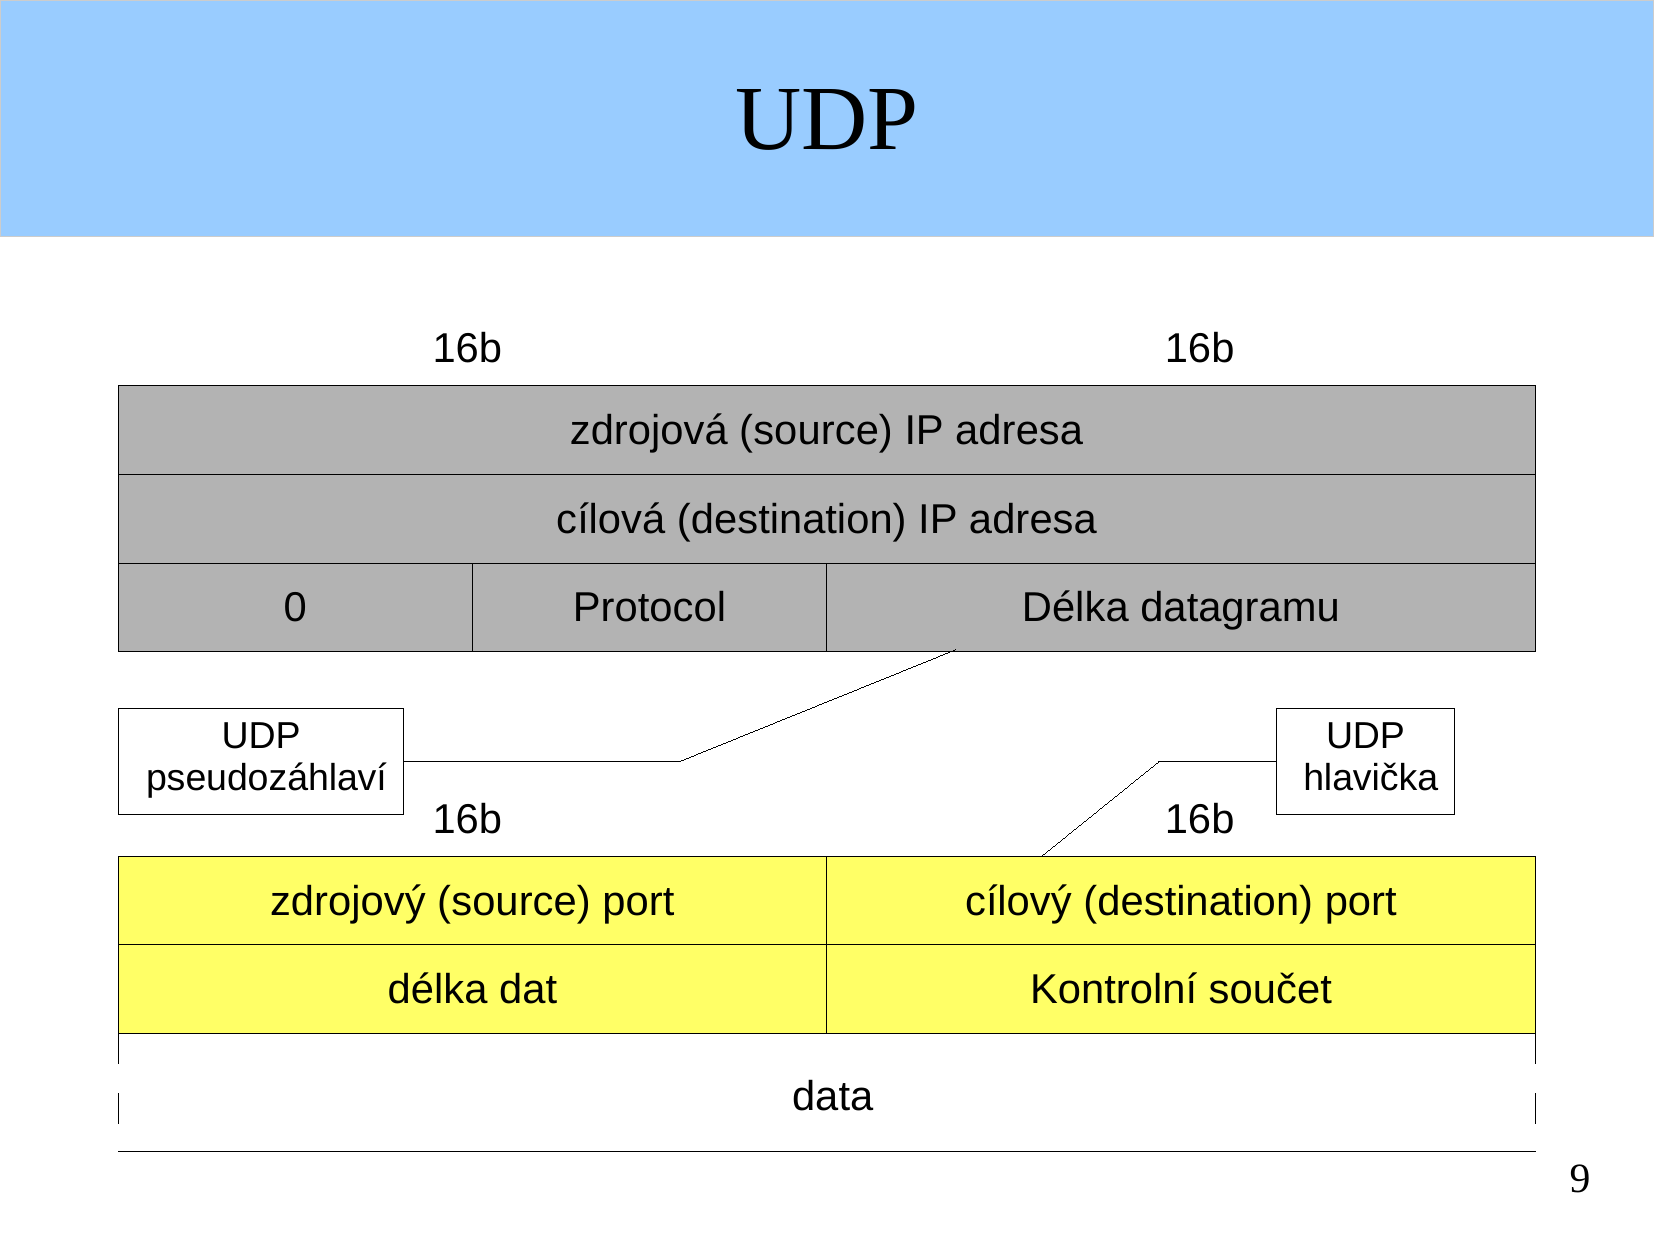

# UDP
16b
16b
zdrojová (source) IP adresa
cílová (destination) IP adresa
0
Protocol
Délka datagramu
16b
16b
zdrojový (source) port
cílový (destination) port
délka dat
Kontrolní součet
data